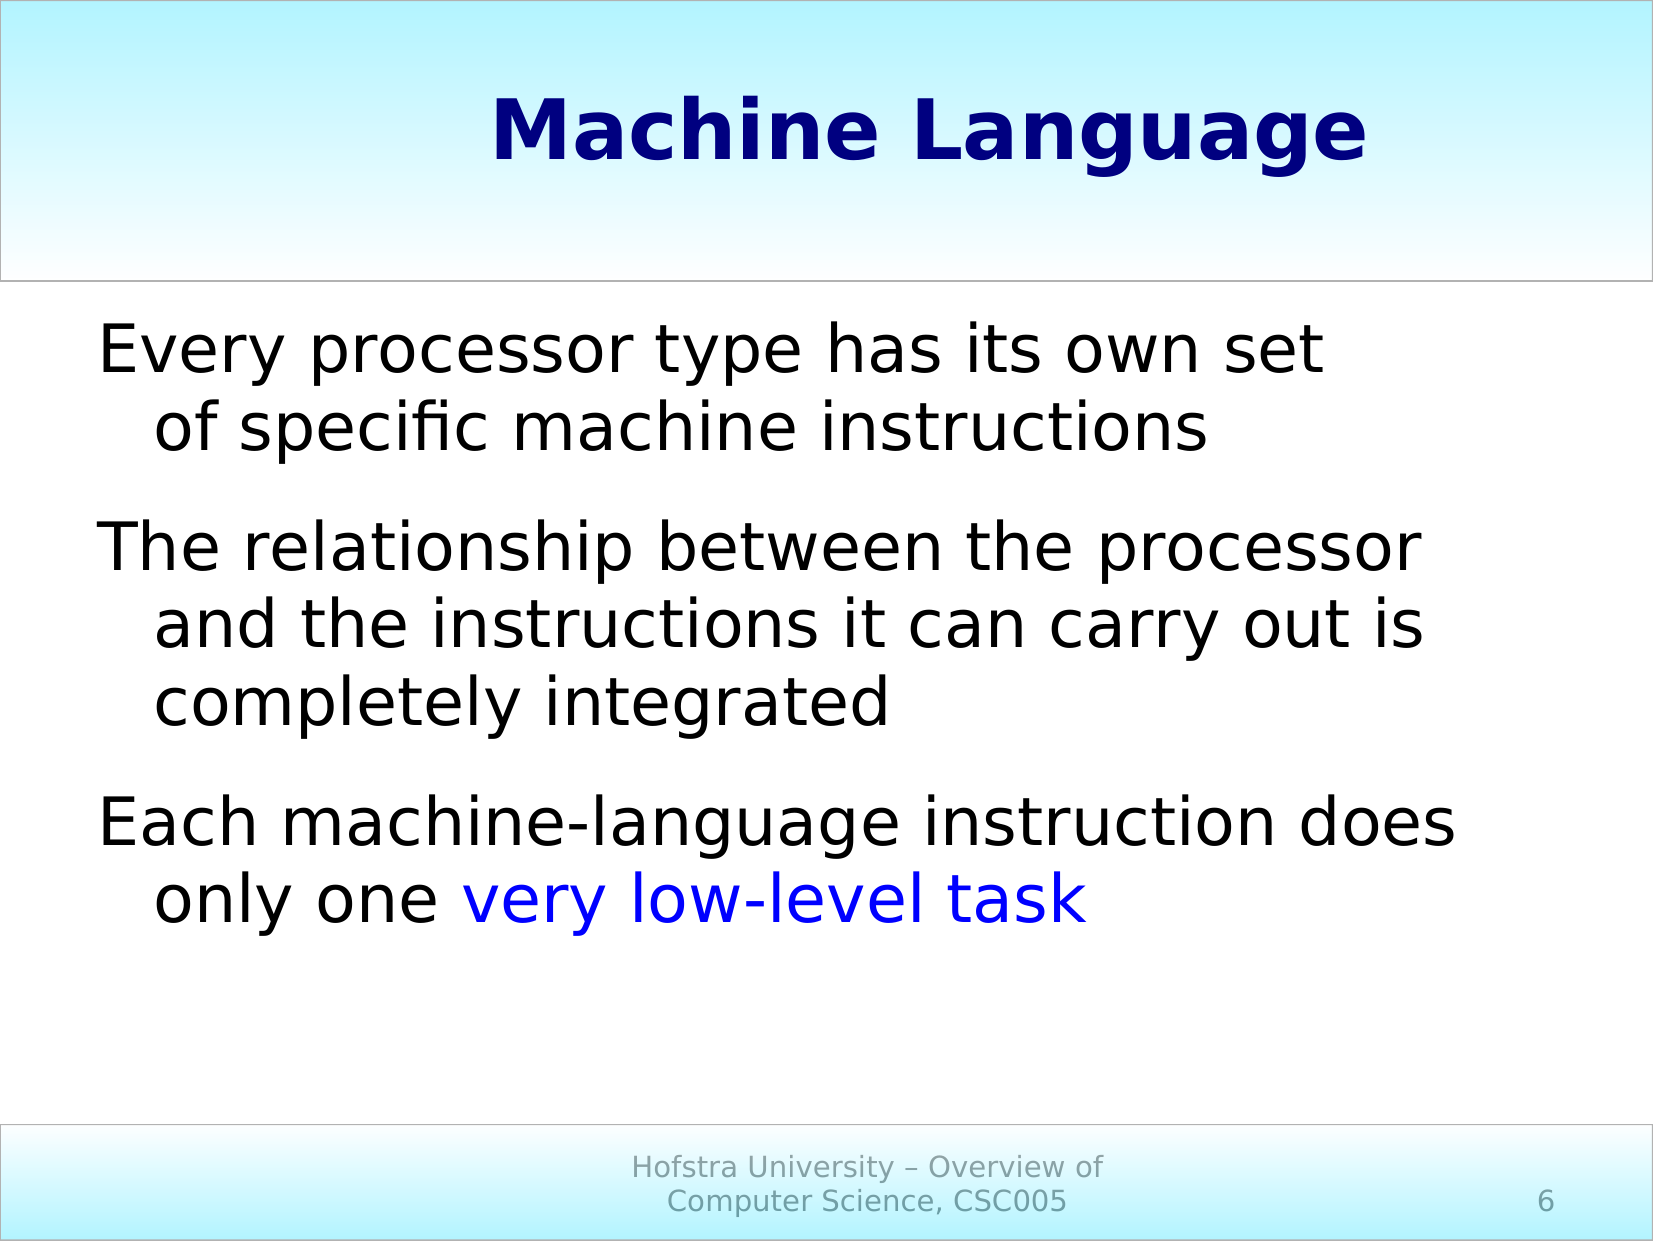

# Machine Language
Every processor type has its own set
of specific machine instructions
The relationship between the processor and the instructions it can carry out is completely integrated
Each machine-language instruction does only one very low-level task
6